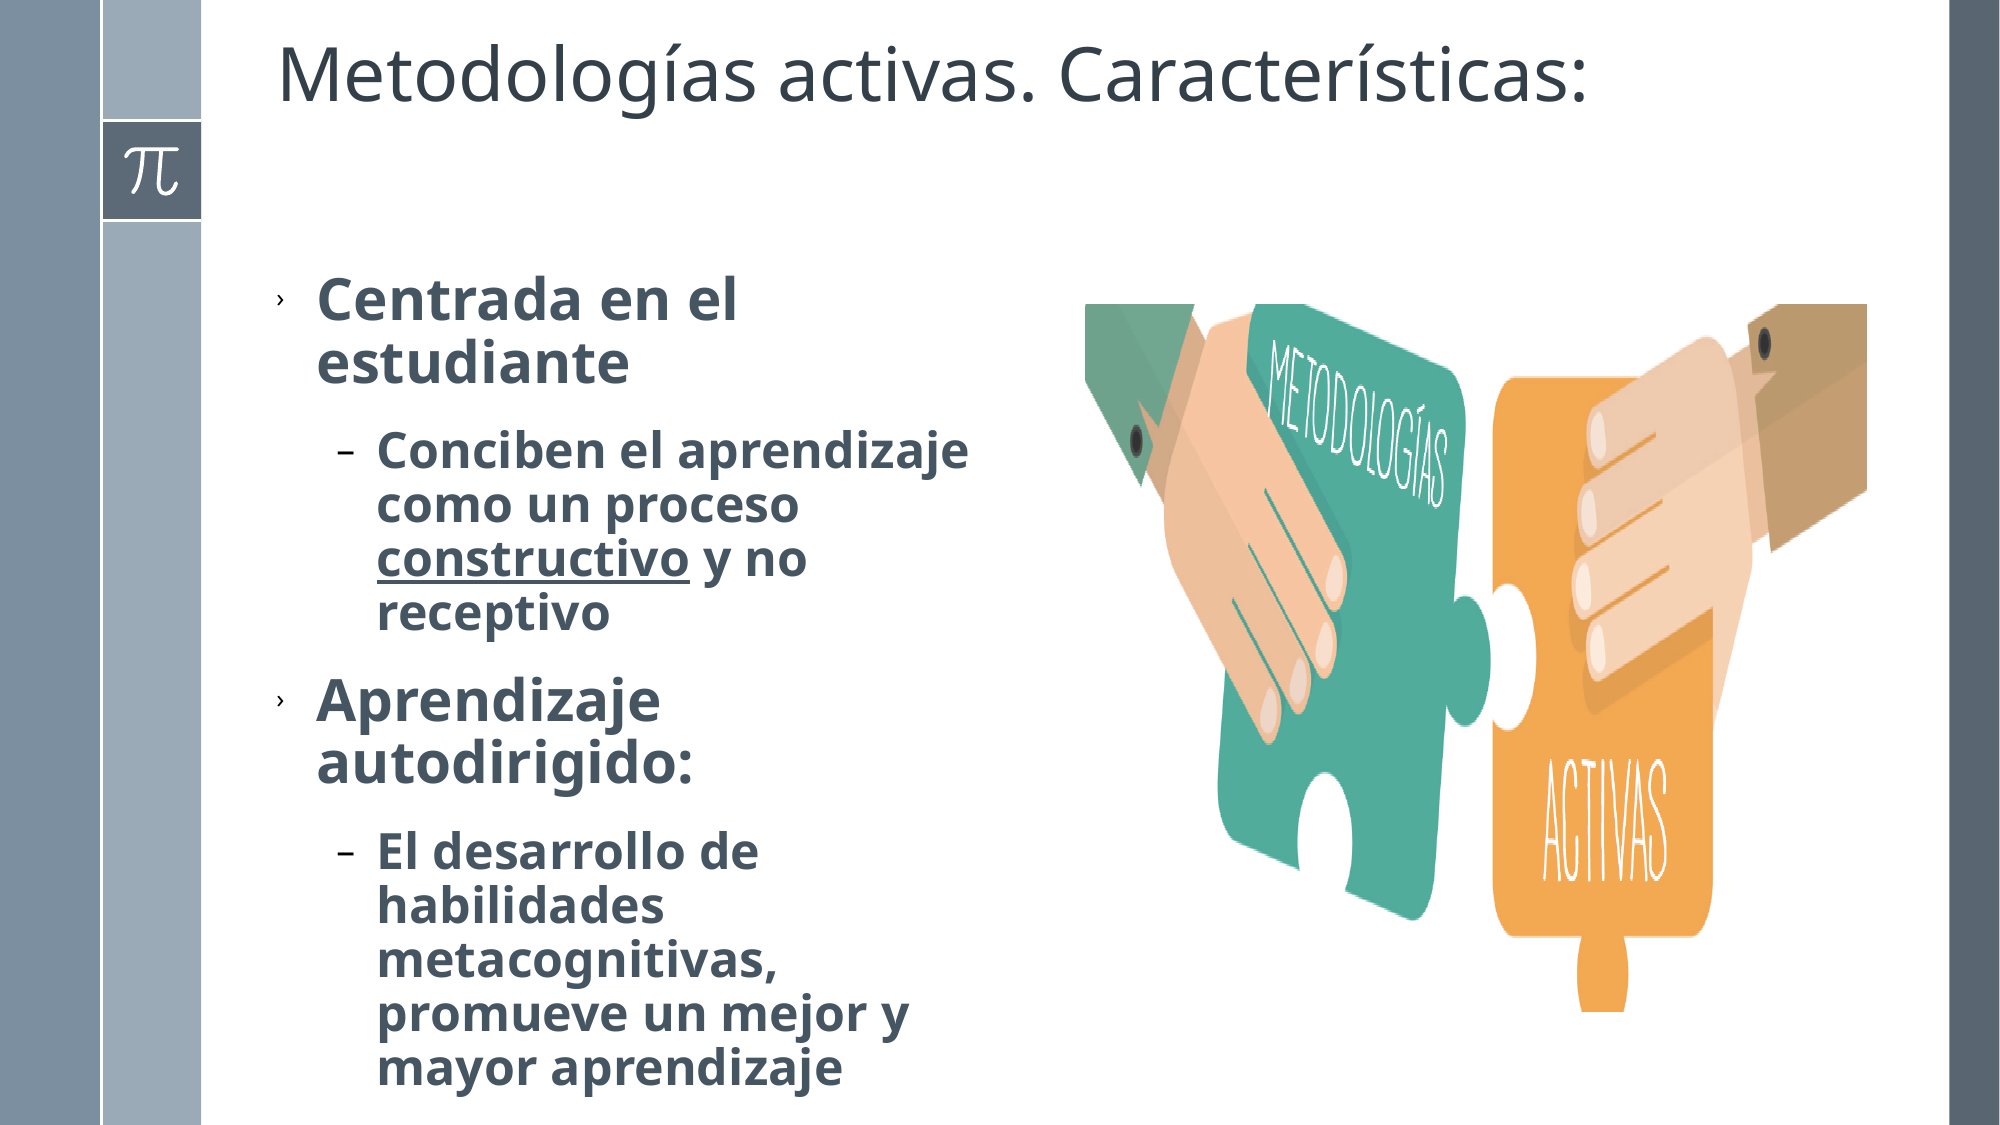

# Metodologías activas. Características:
Centrada en el estudiante
Conciben el aprendizaje como un proceso constructivo y no receptivo
Aprendizaje autodirigido:
El desarrollo de habilidades metacognitivas, promueve un mejor y mayor aprendizaje
Fuente: http://www.ehu.eus/es/web/sae-helaz/eragin-irakaskuntza-metodologia-aktiboak